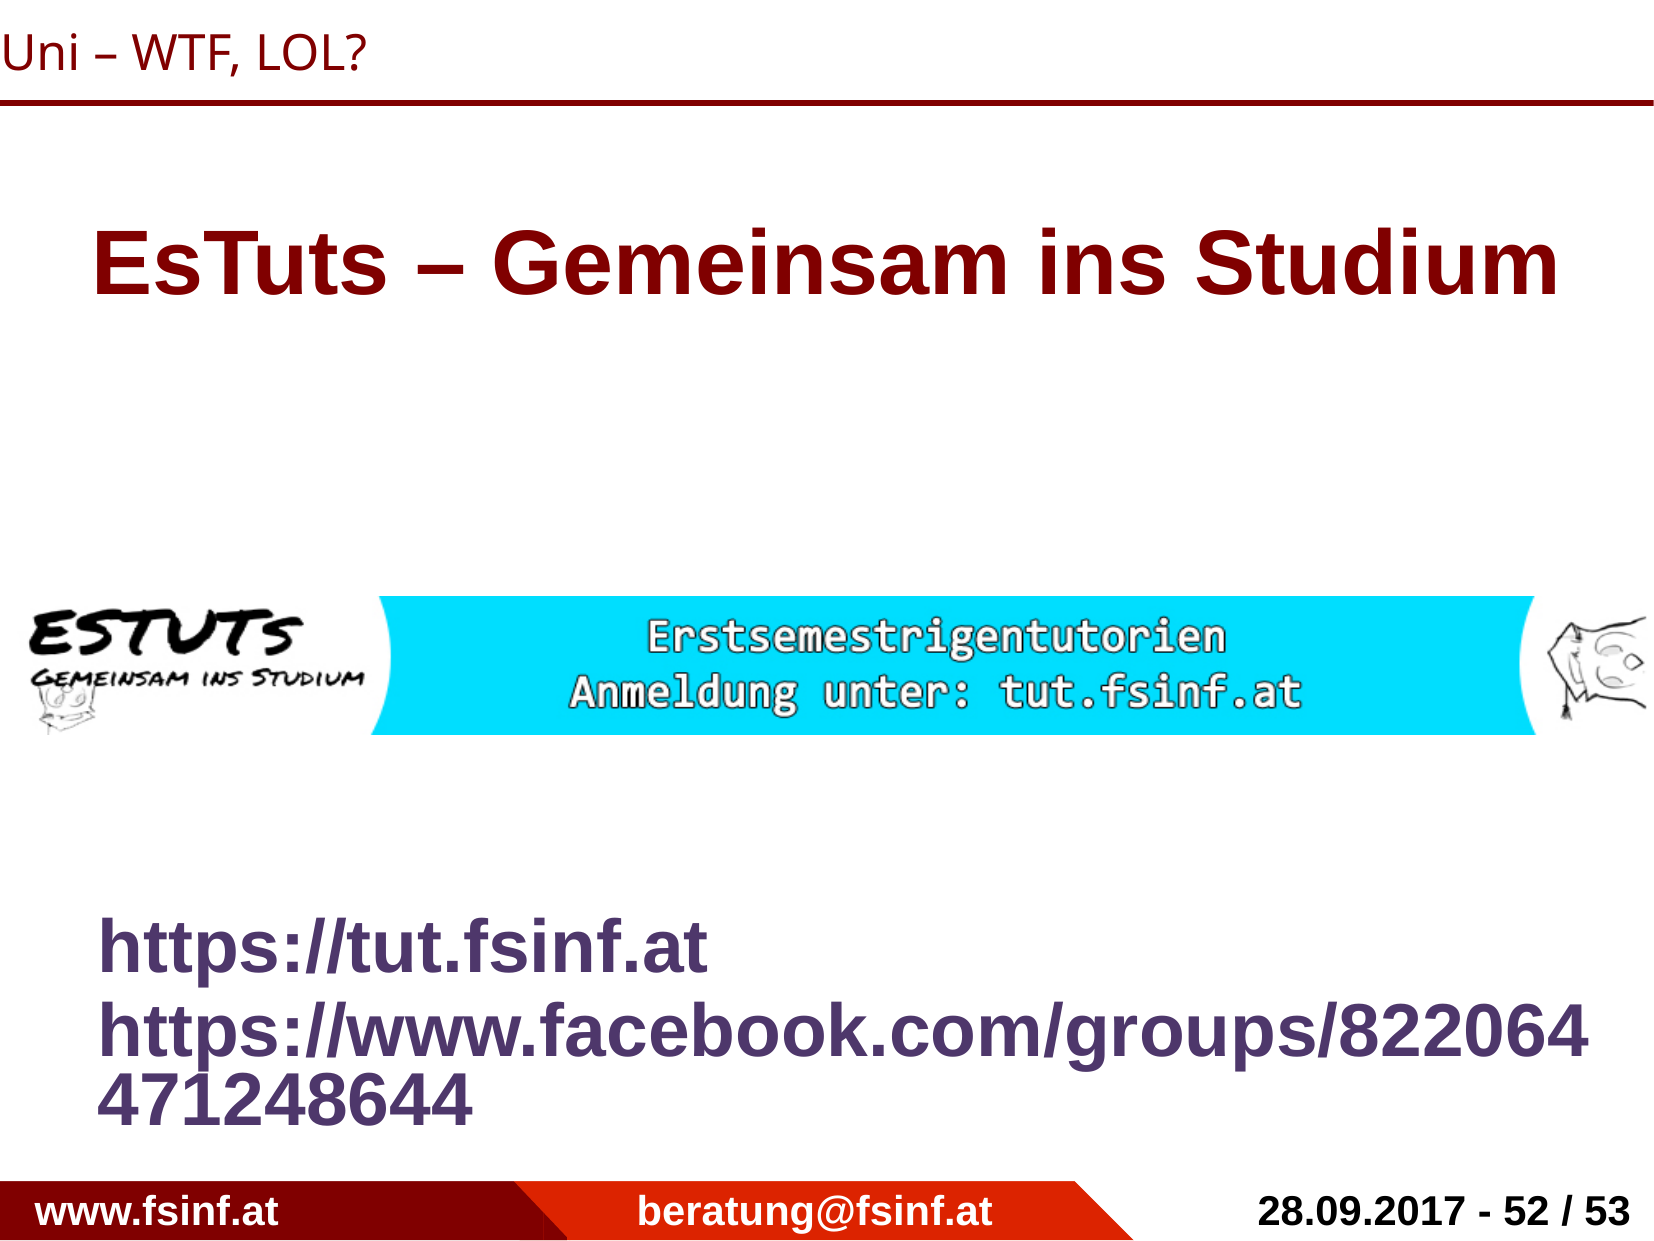

# EsTuts – Gemeinsam ins Studium
https://tut.fsinf.at
https://www.facebook.com/groups/822064471248644